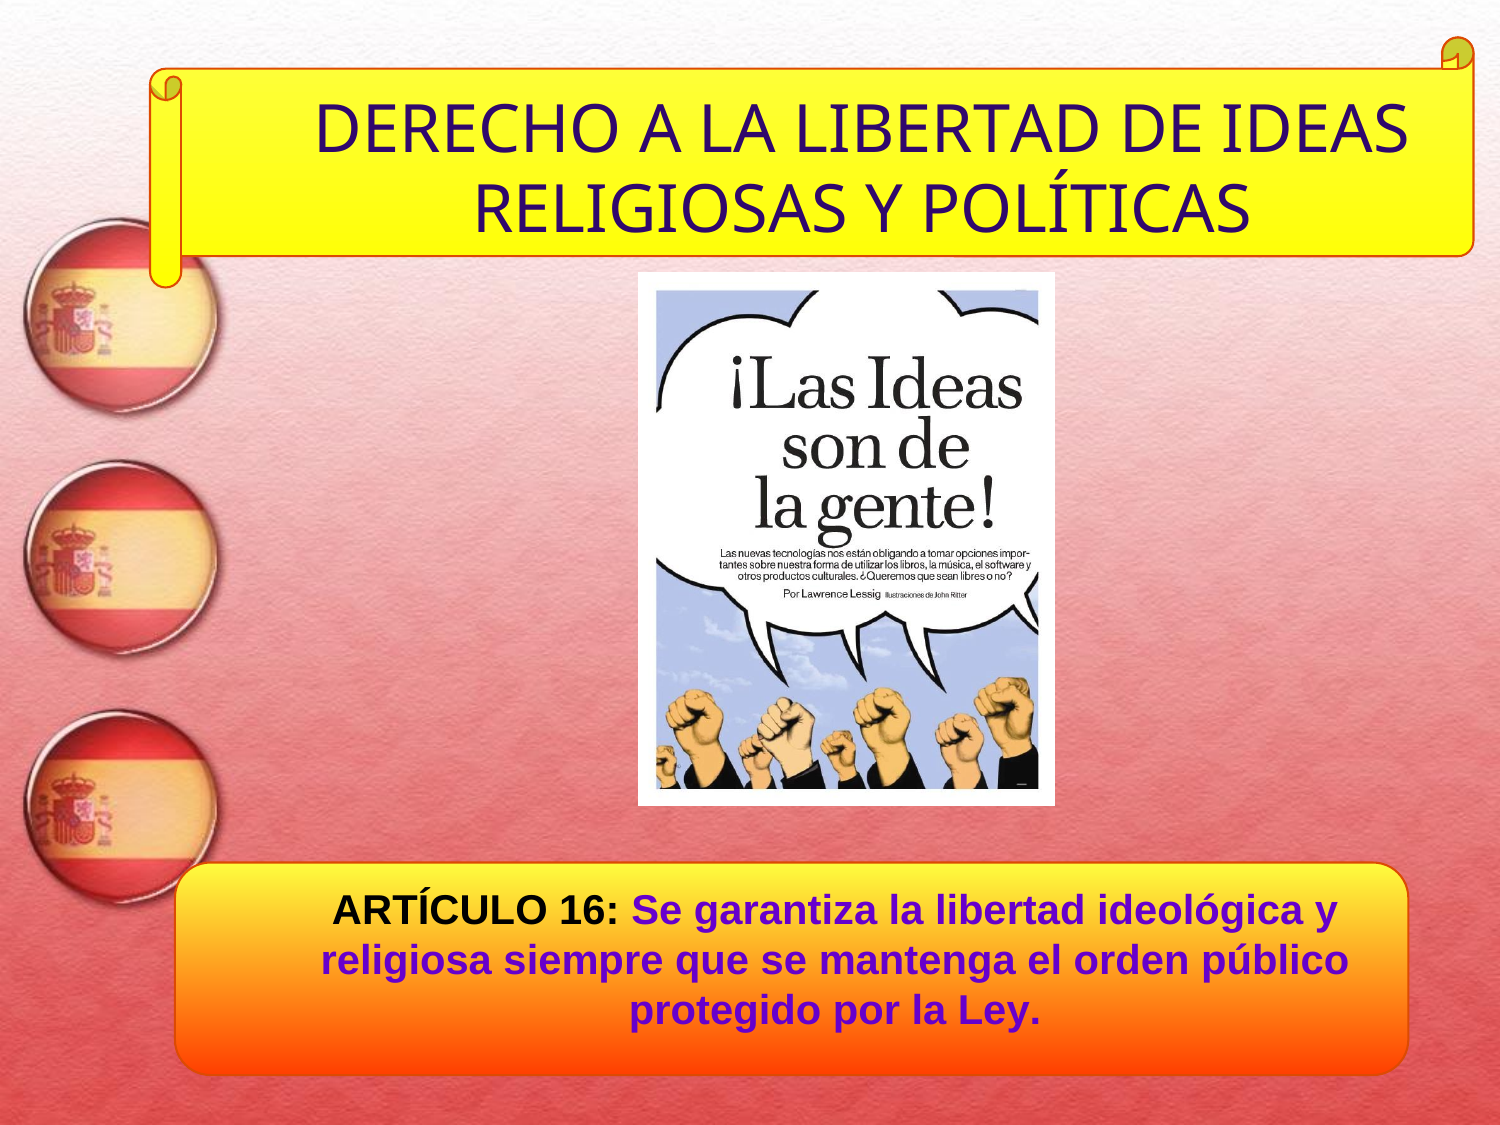

DERECHO A LA LIBERTAD DE IDEAS RELIGIOSAS Y POLÍTICAS
ARTÍCULO 16: Se garantiza la libertad ideológica y religiosa siempre que se mantenga el orden público protegido por la Ley.
27